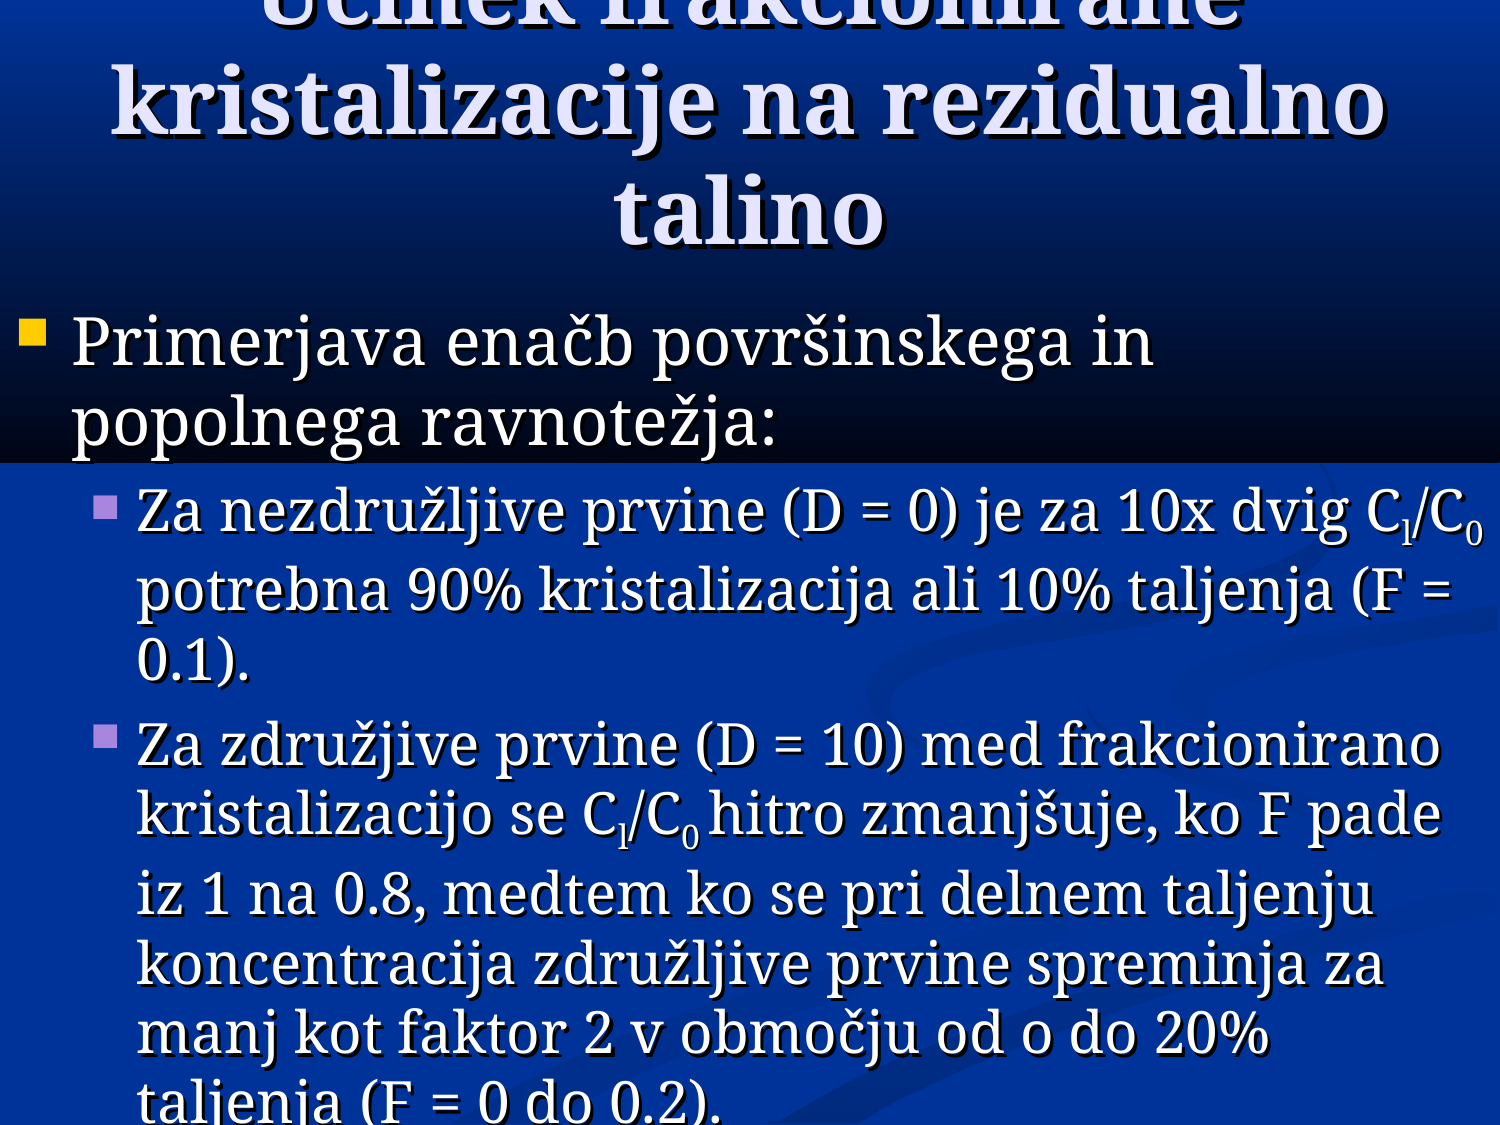

# Učinek frakcionirane kristalizacije na rezidualno talino
Primerjava enačb površinskega in popolnega ravnotežja:
Za nezdružljive prvine (D = 0) je za 10x dvig Cl/C0 potrebna 90% kristalizacija ali 10% taljenja (F = 0.1).
Za združjive prvine (D = 10) med frakcionirano kristalizacijo se Cl/C0 hitro zmanjšuje, ko F pade iz 1 na 0.8, medtem ko se pri delnem taljenju koncentracija združljive prvine spreminja za manj kot faktor 2 v območju od o do 20% taljenja (F = 0 do 0.2).